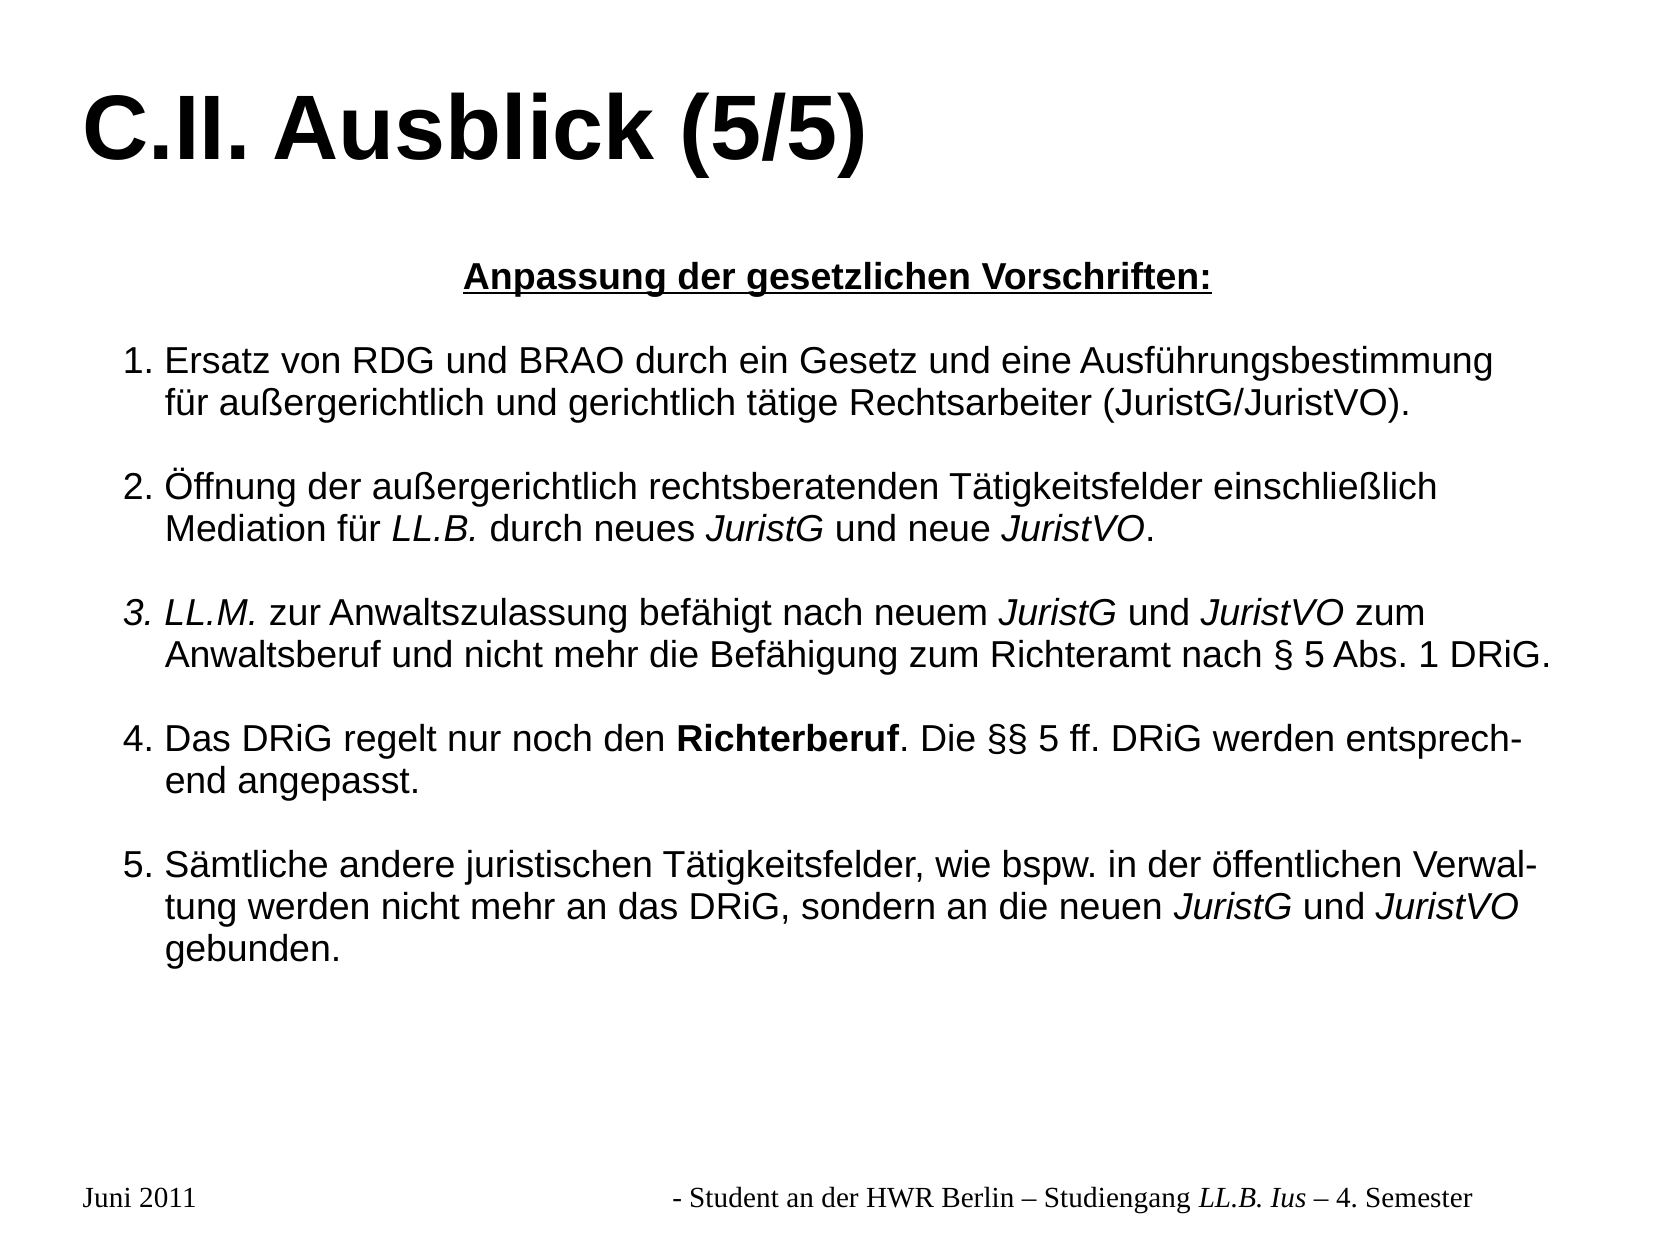

# C.II. Ausblick (5/5)
Anpassung der gesetzlichen Vorschriften:
1. Ersatz von RDG und BRAO durch ein Gesetz und eine Ausführungsbestimmung
 für außergerichtlich und gerichtlich tätige Rechtsarbeiter (JuristG/JuristVO).
2. Öffnung der außergerichtlich rechtsberatenden Tätigkeitsfelder einschließlich
 Mediation für LL.B. durch neues JuristG und neue JuristVO.
3. LL.M. zur Anwaltszulassung befähigt nach neuem JuristG und JuristVO zum
 Anwaltsberuf und nicht mehr die Befähigung zum Richteramt nach § 5 Abs. 1 DRiG.
4. Das DRiG regelt nur noch den Richterberuf. Die §§ 5 ff. DRiG werden entsprech-
 end angepasst.
5. Sämtliche andere juristischen Tätigkeitsfelder, wie bspw. in der öffentlichen Verwal-
 tung werden nicht mehr an das DRiG, sondern an die neuen JuristG und JuristVO
 gebunden.